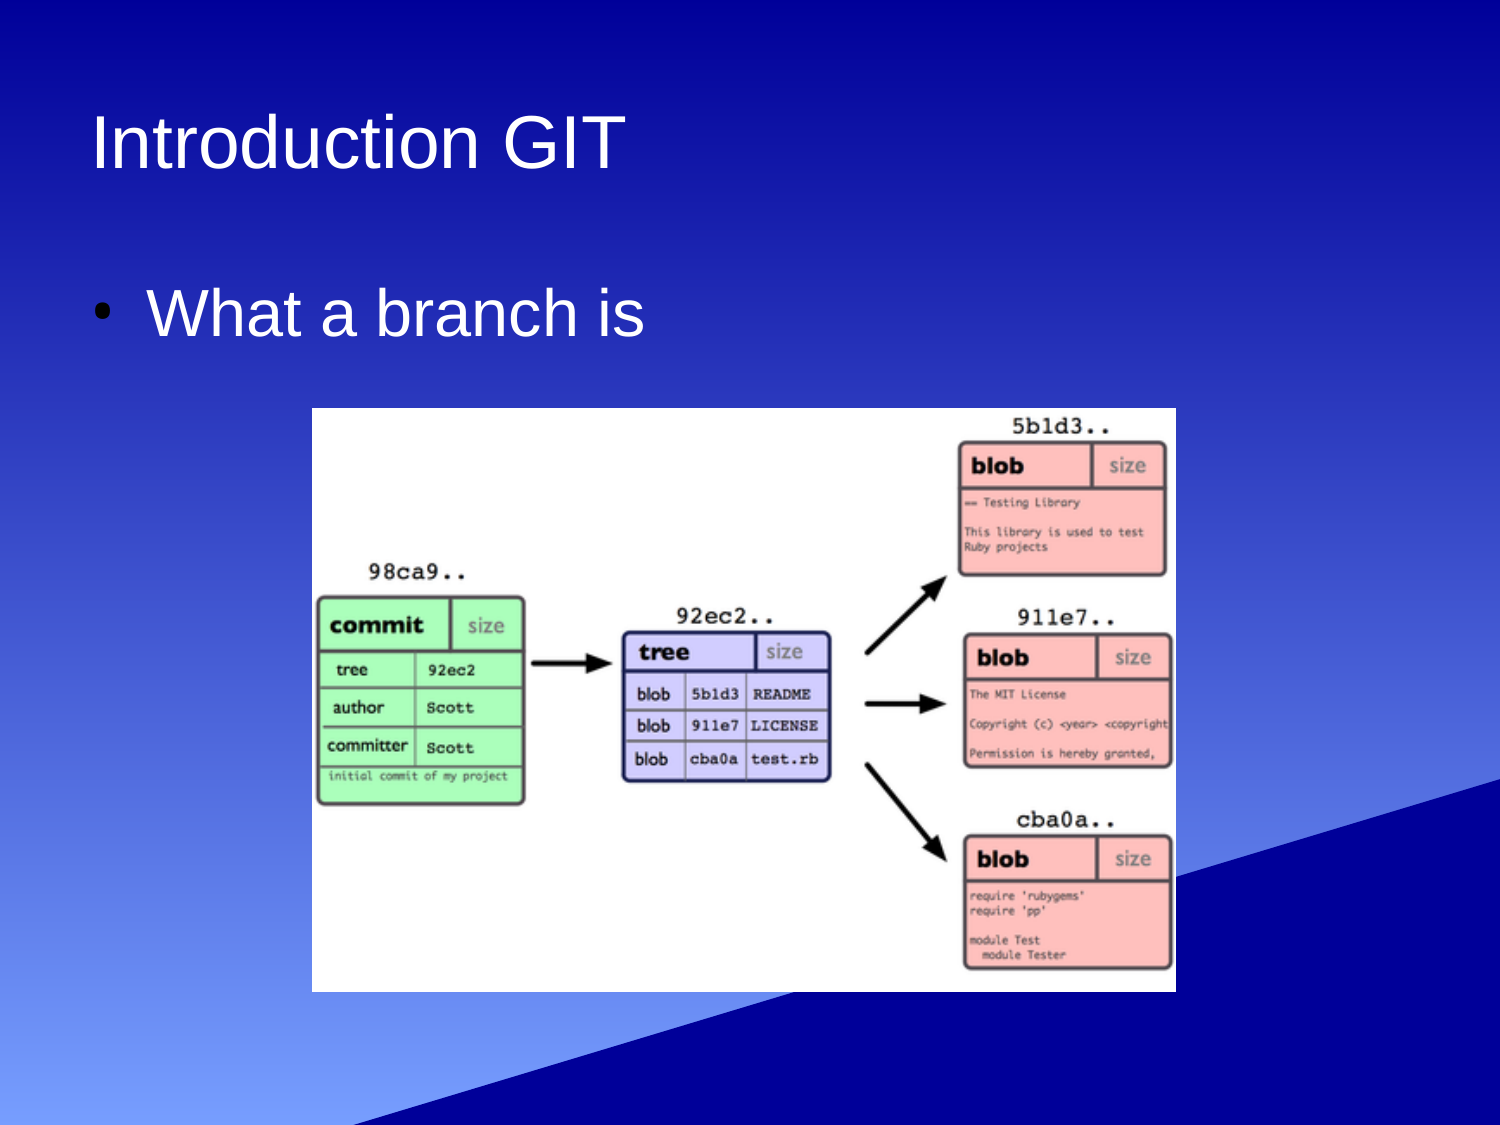

# Introduction GIT
What a branch is